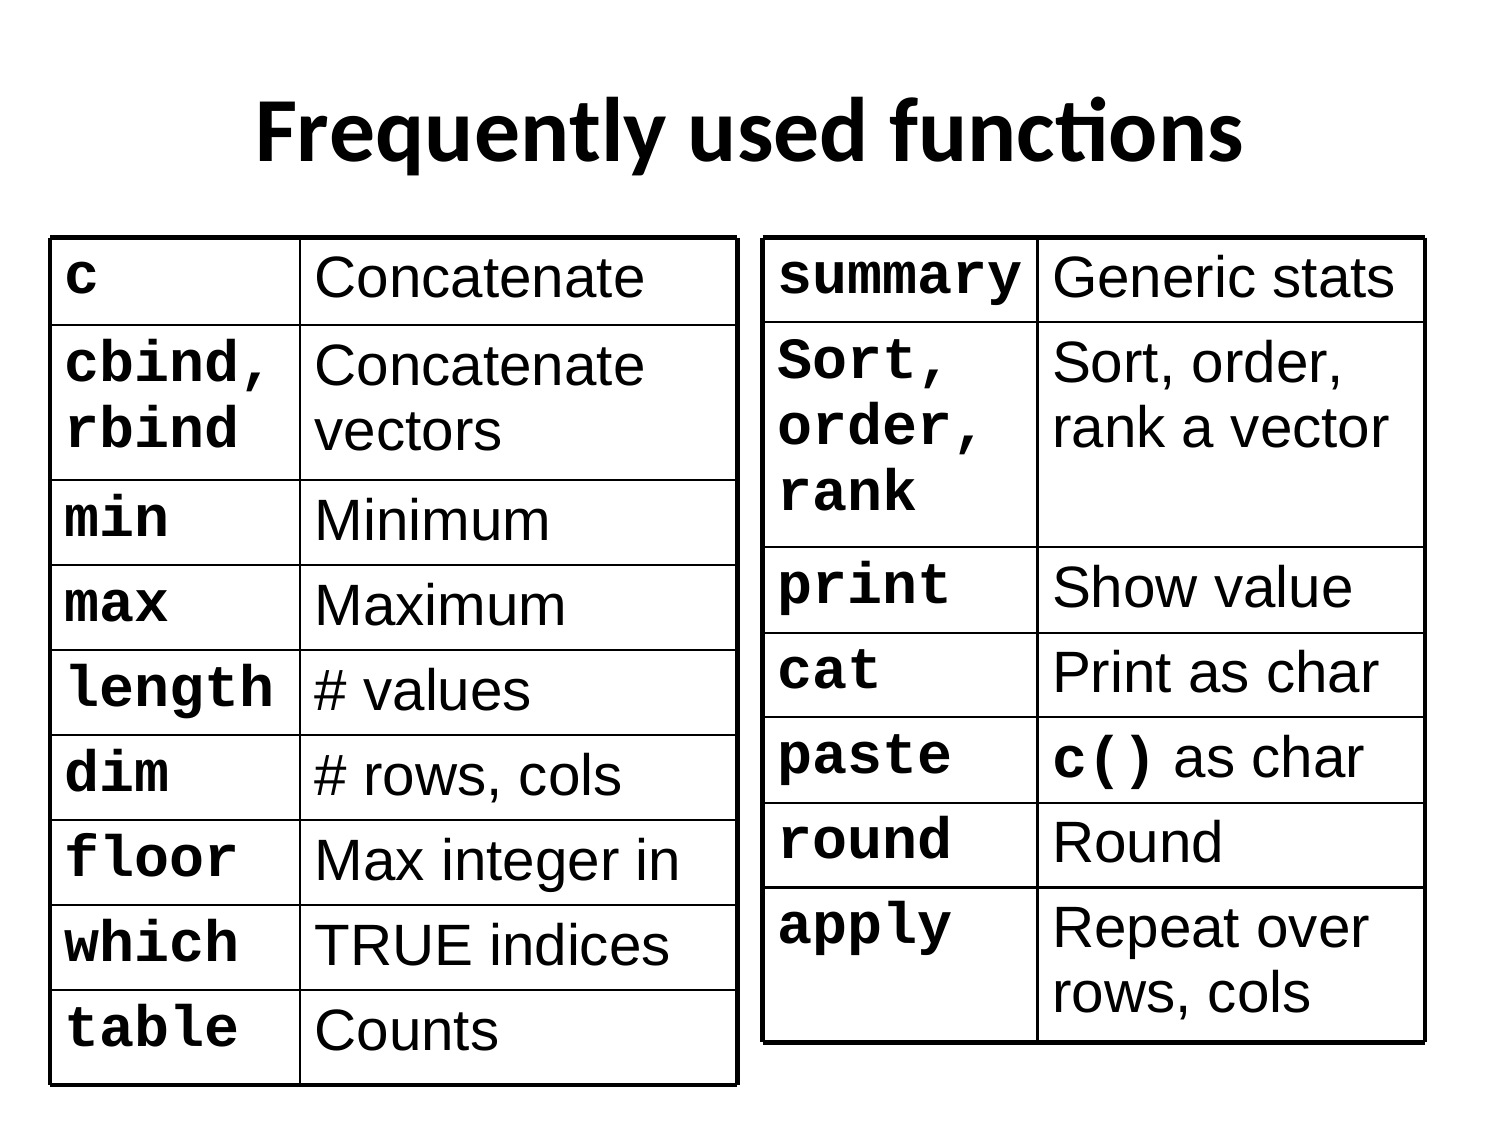

# Frequently used functions
c
Concatenate
cbind,rbind
Concatenate vectors
min
Minimum
max
Maximum
length
# values
dim
# rows, cols
floor
Max integer in
which
TRUE indices
table
Counts
summary
Generic stats
Sort, order, rank
Sort, order, rank a vector
print
Show value
cat
Print as char
paste
c() as char
round
Round
apply
Repeat over rows, cols